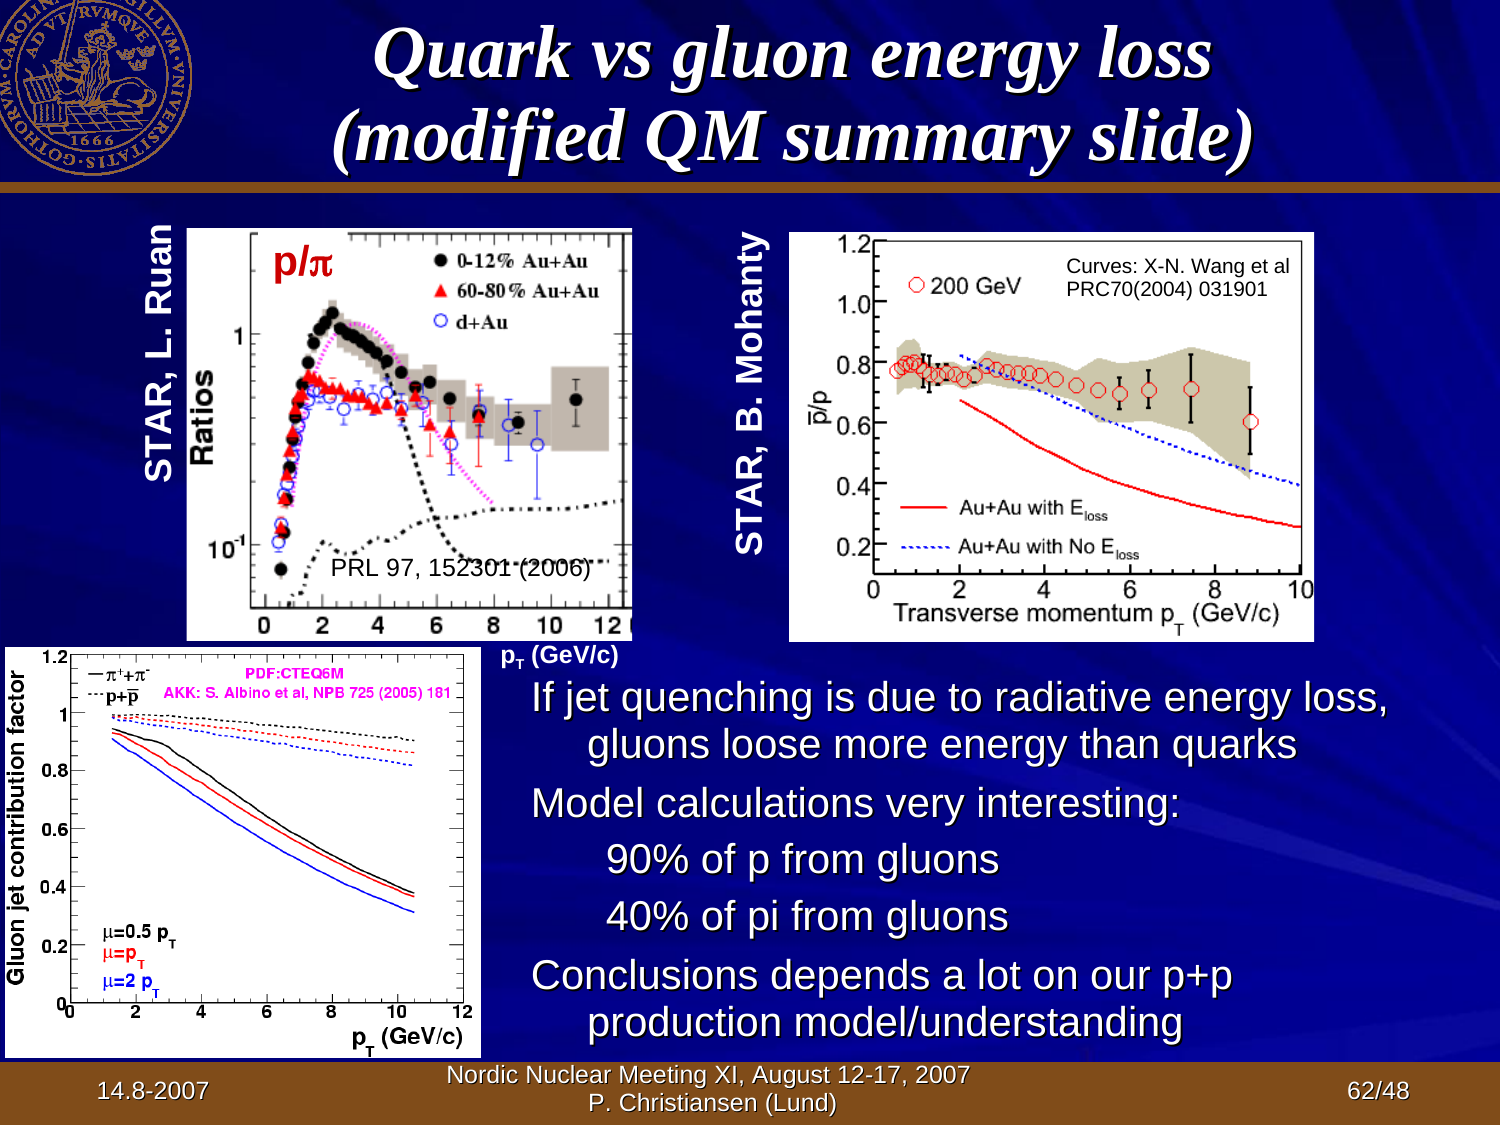

# Quark vs gluon energy loss (modified QM summary slide)
p/
Curves: X-N. Wang et al
PRC70(2004) 031901
STAR, L. Ruan
STAR, B. Mohanty
PRL 97, 152301 (2006)
pT (GeV/c)
If jet quenching is due to radiative energy loss, gluons loose more energy than quarks
Model calculations very interesting:
90% of p from gluons
40% of pi from gluons
Conclusions depends a lot on our p+p production model/understanding
62